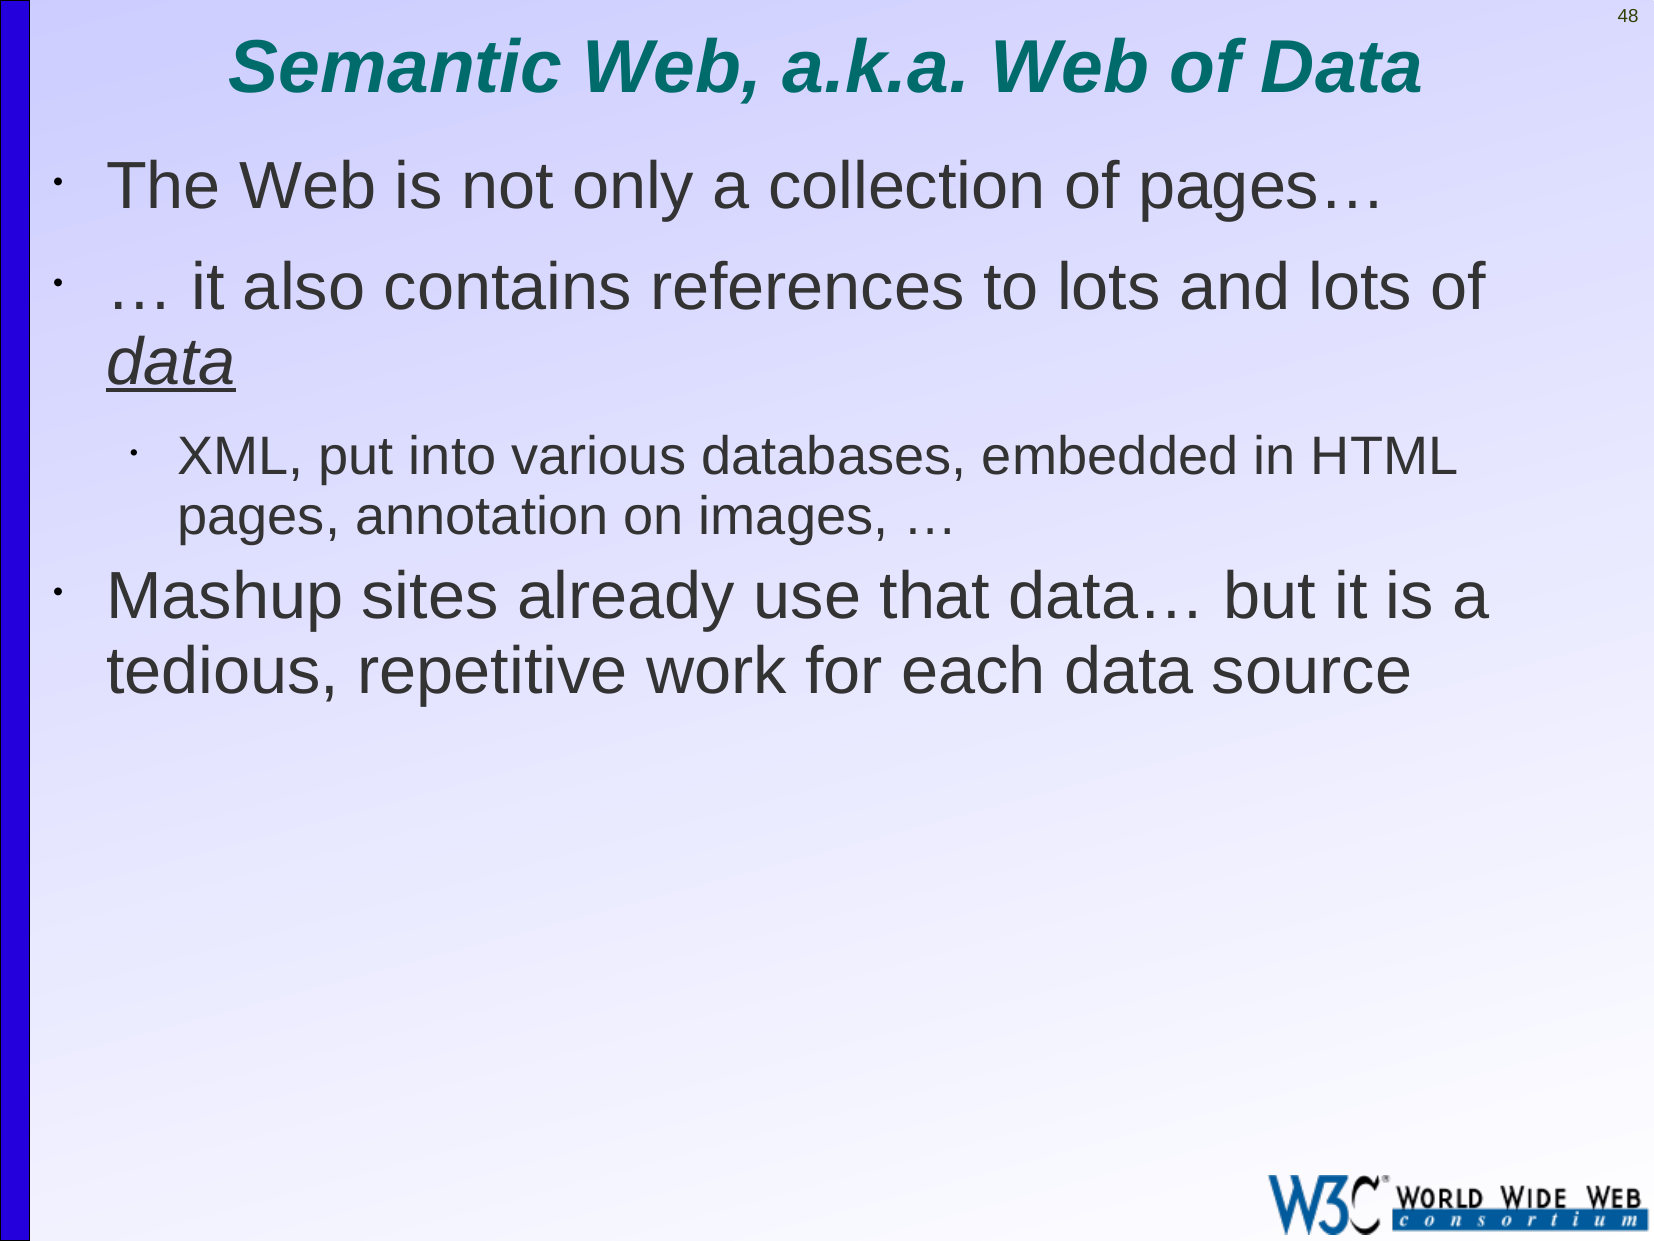

# Semantic Web, a.k.a. Web of Data
The Web is not only a collection of pages…
… it also contains references to lots and lots of data
XML, put into various databases, embedded in HTML pages, annotation on images, …
Mashup sites already use that data… but it is a tedious, repetitive work for each data source